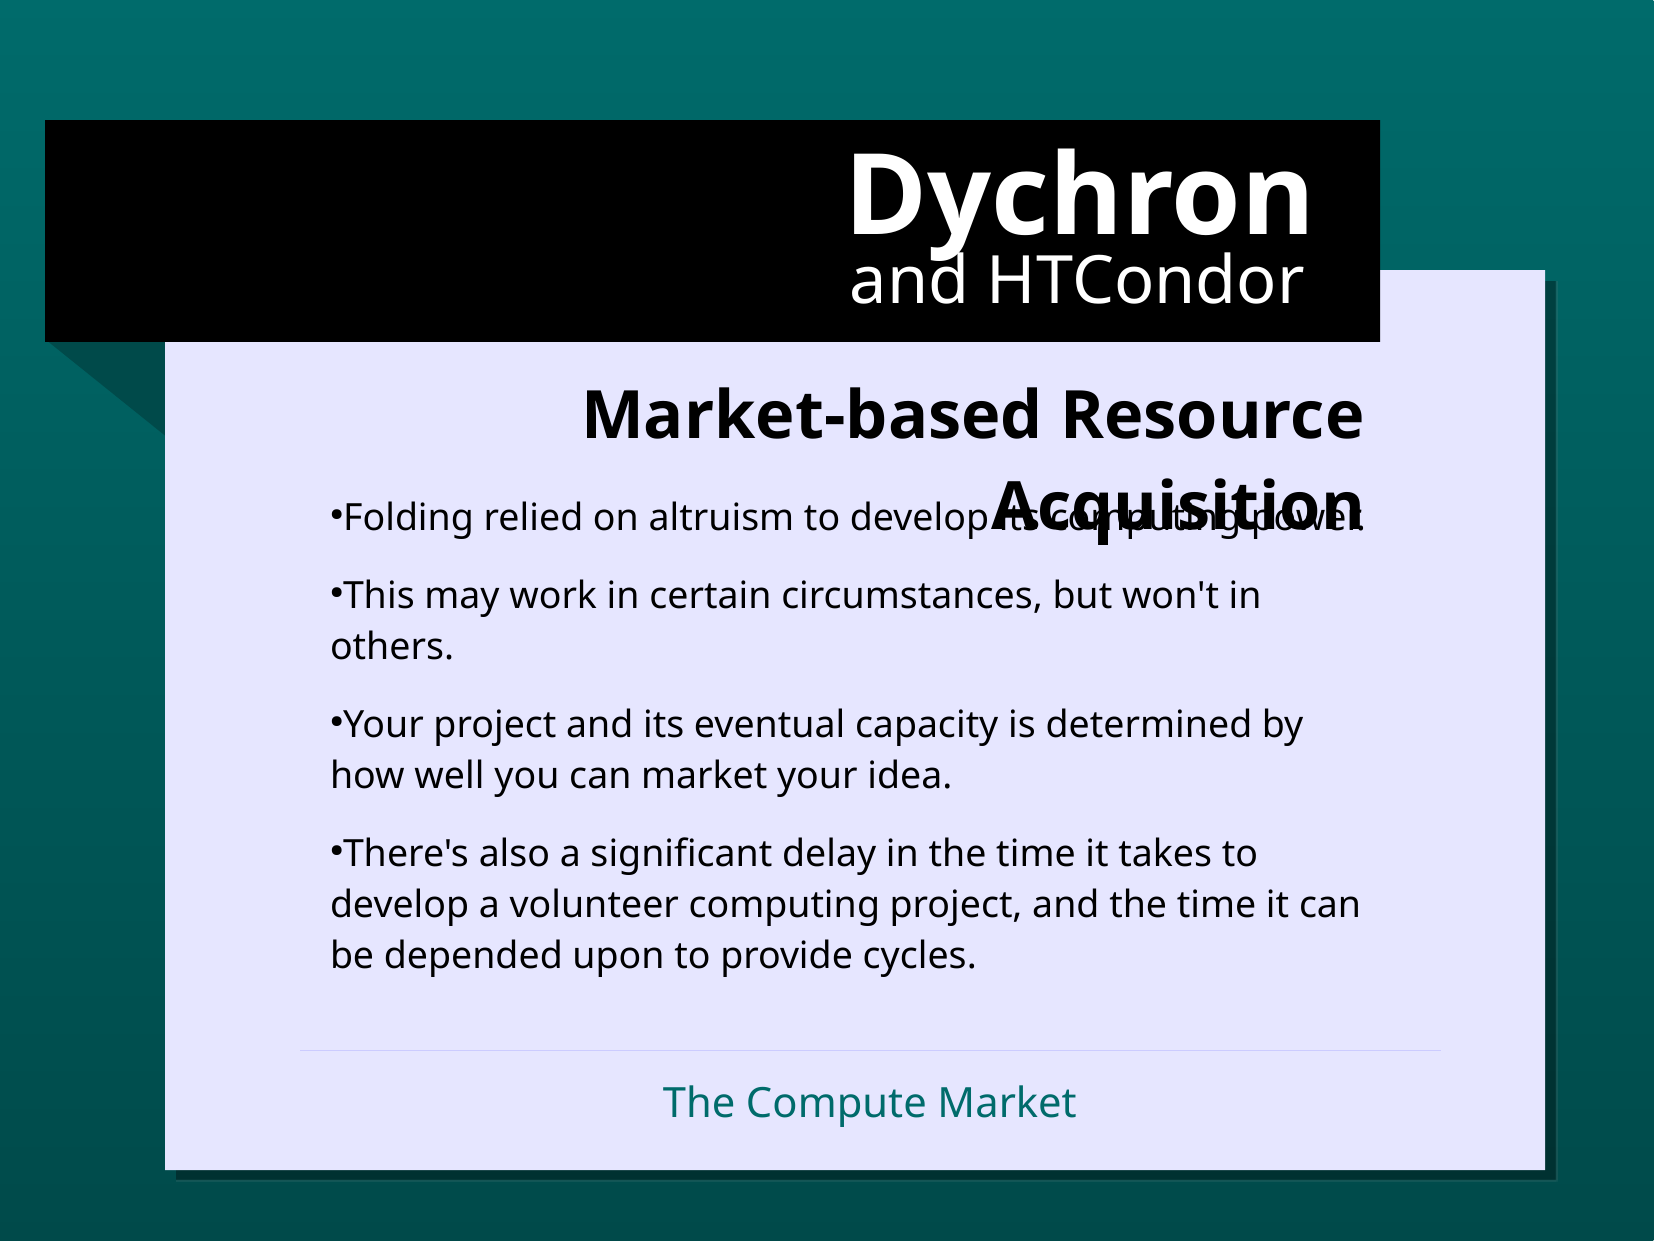

# Dychron
and HTCondor
Market-based Resource Acquisition
Folding relied on altruism to develop its computing power.
This may work in certain circumstances, but won't in others.
Your project and its eventual capacity is determined by how well you can market your idea.
There's also a significant delay in the time it takes to develop a volunteer computing project, and the time it can be depended upon to provide cycles.
The Compute Market